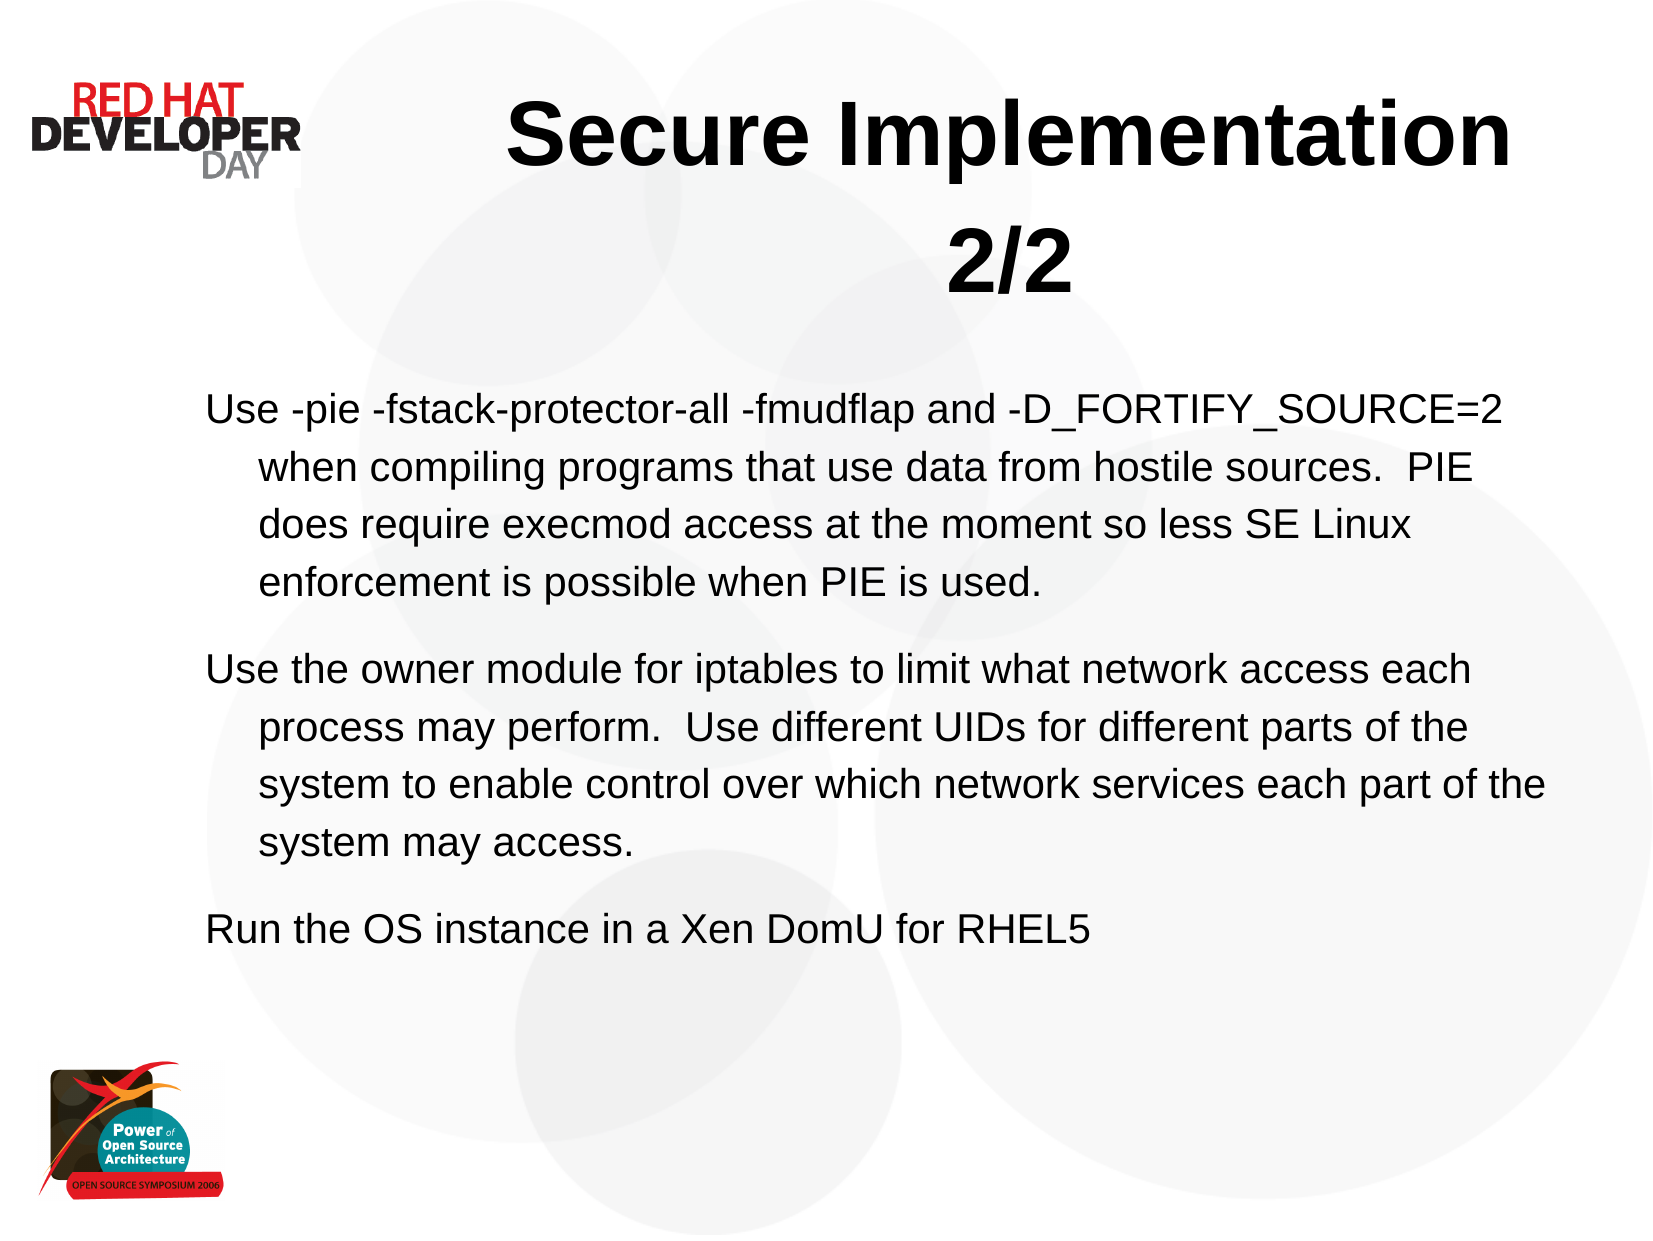

# Secure Implementation 2/2
Use -pie -fstack-protector-all -fmudflap and -D_FORTIFY_SOURCE=2 when compiling programs that use data from hostile sources. PIE does require execmod access at the moment so less SE Linux enforcement is possible when PIE is used.
Use the owner module for iptables to limit what network access each process may perform. Use different UIDs for different parts of the system to enable control over which network services each part of the system may access.
Run the OS instance in a Xen DomU for RHEL5